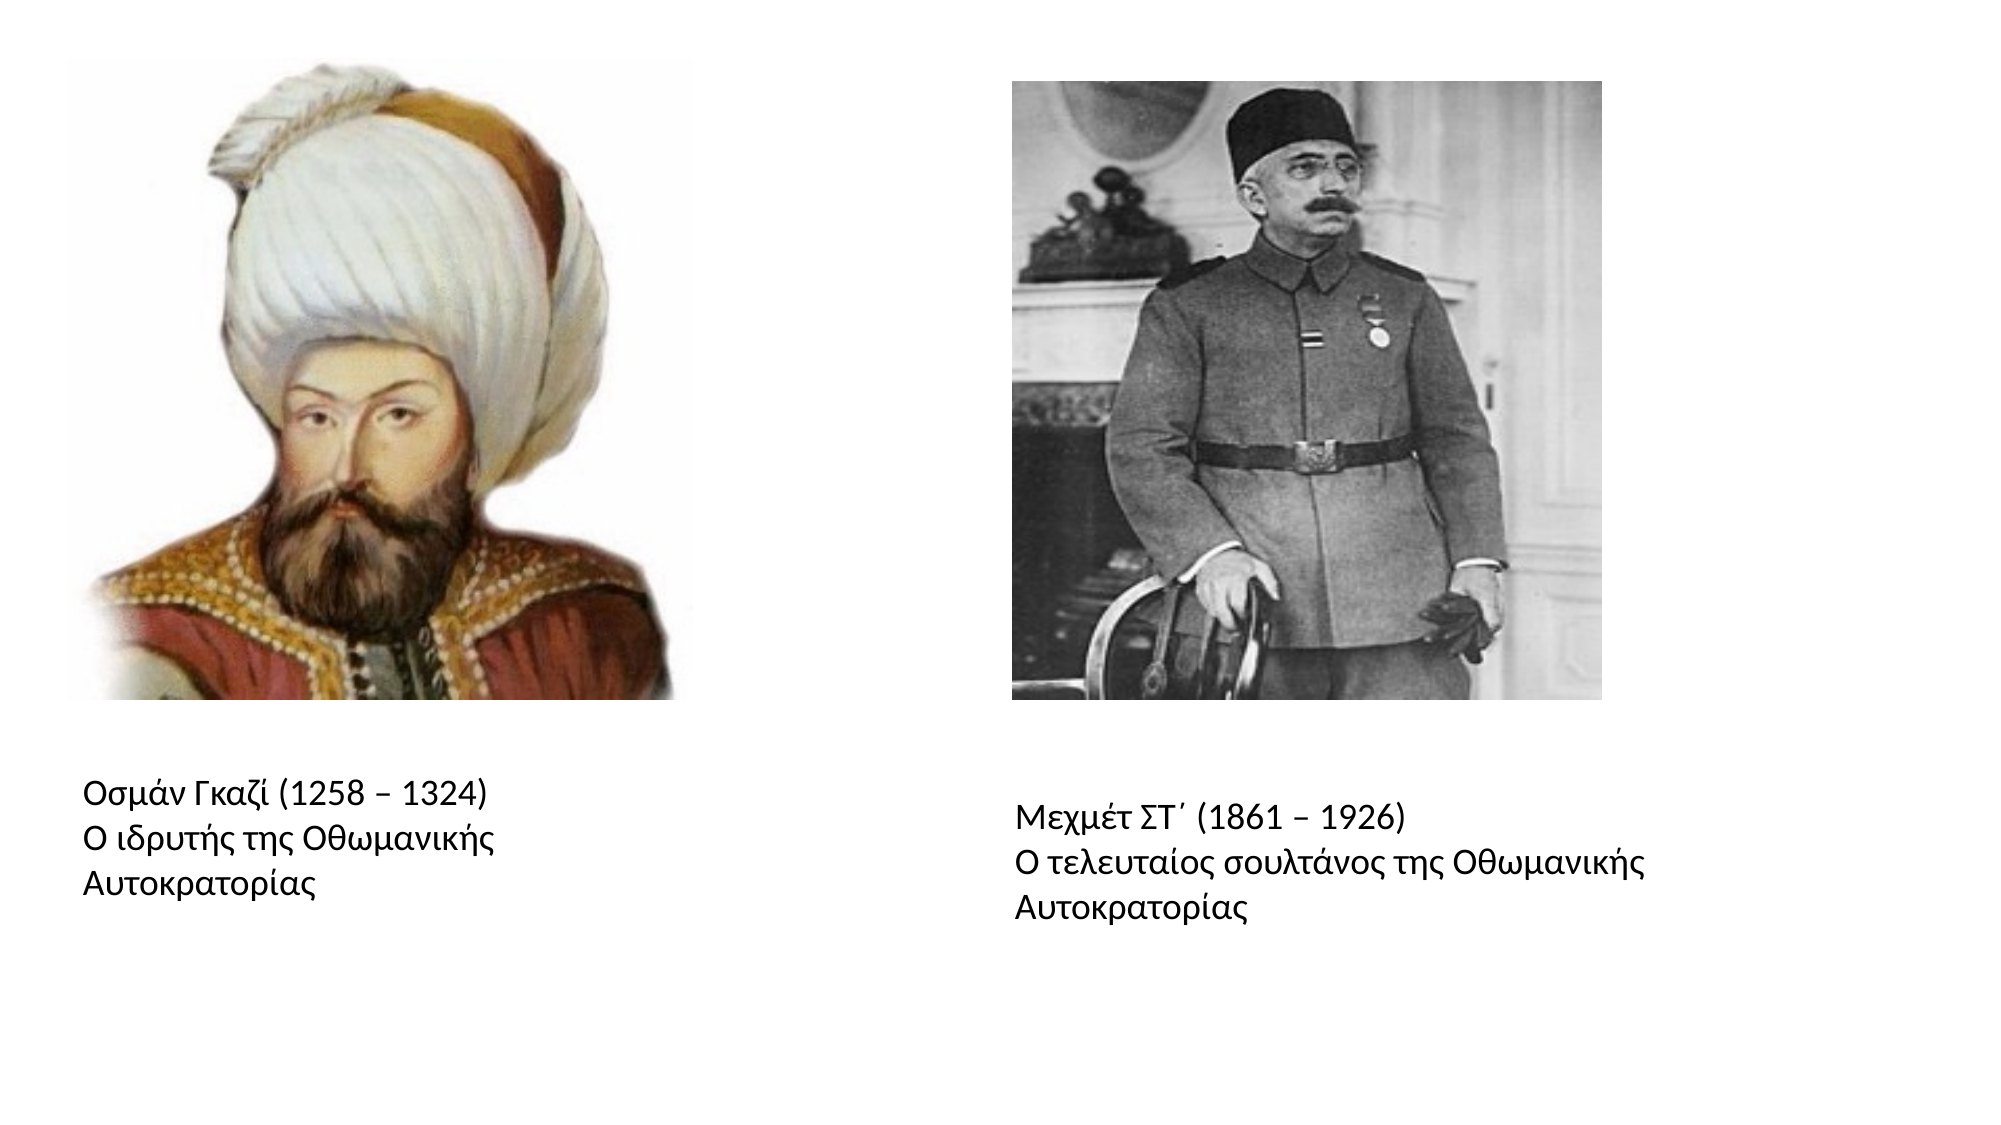

Οσμάν Γκαζί (1258 – 1324)
Ο ιδρυτής της Οθωμανικής Αυτοκρατορίας
Μεχμέτ ΣΤ΄ (1861 – 1926)
Ο τελευταίος σουλτάνος της Οθωμανικής Αυτοκρατορίας